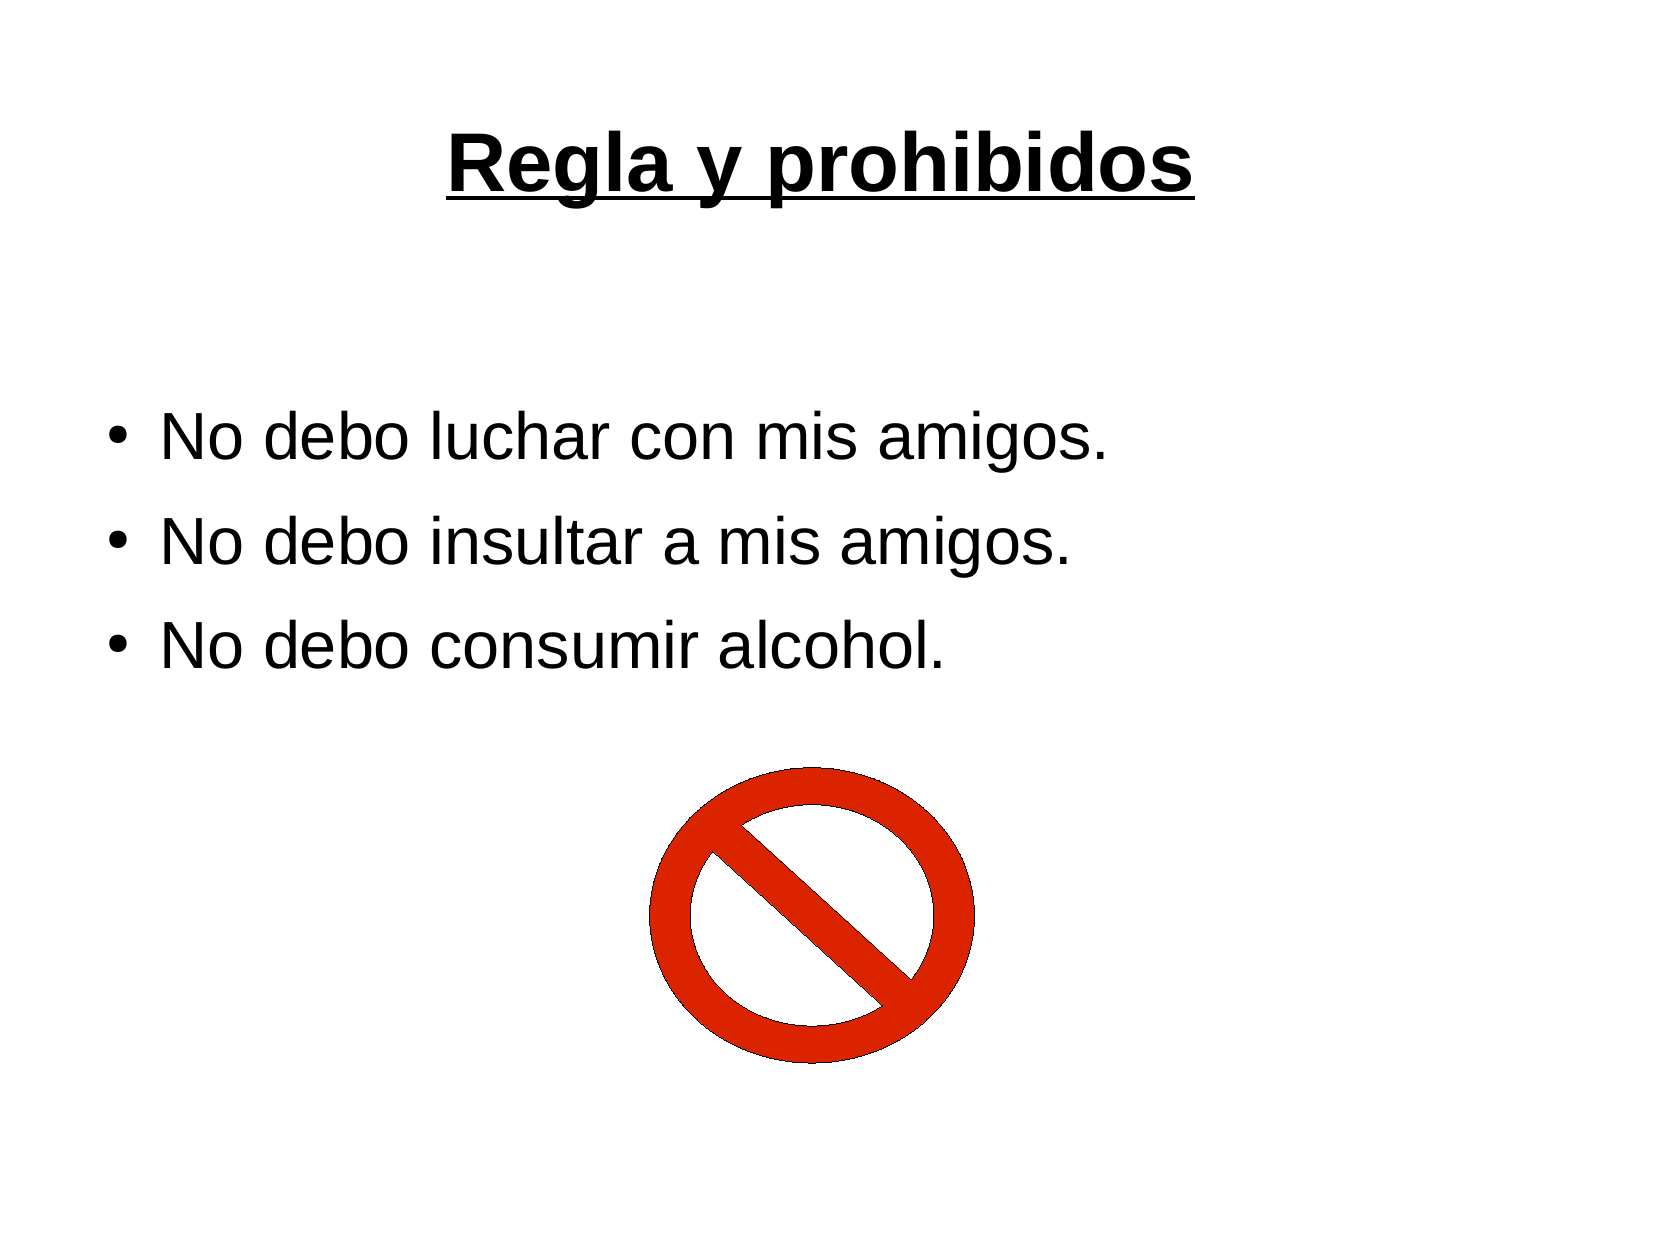

# Regla y prohibidos
No debo luchar con mis amigos.
No debo insultar a mis amigos.
No debo consumir alcohol.